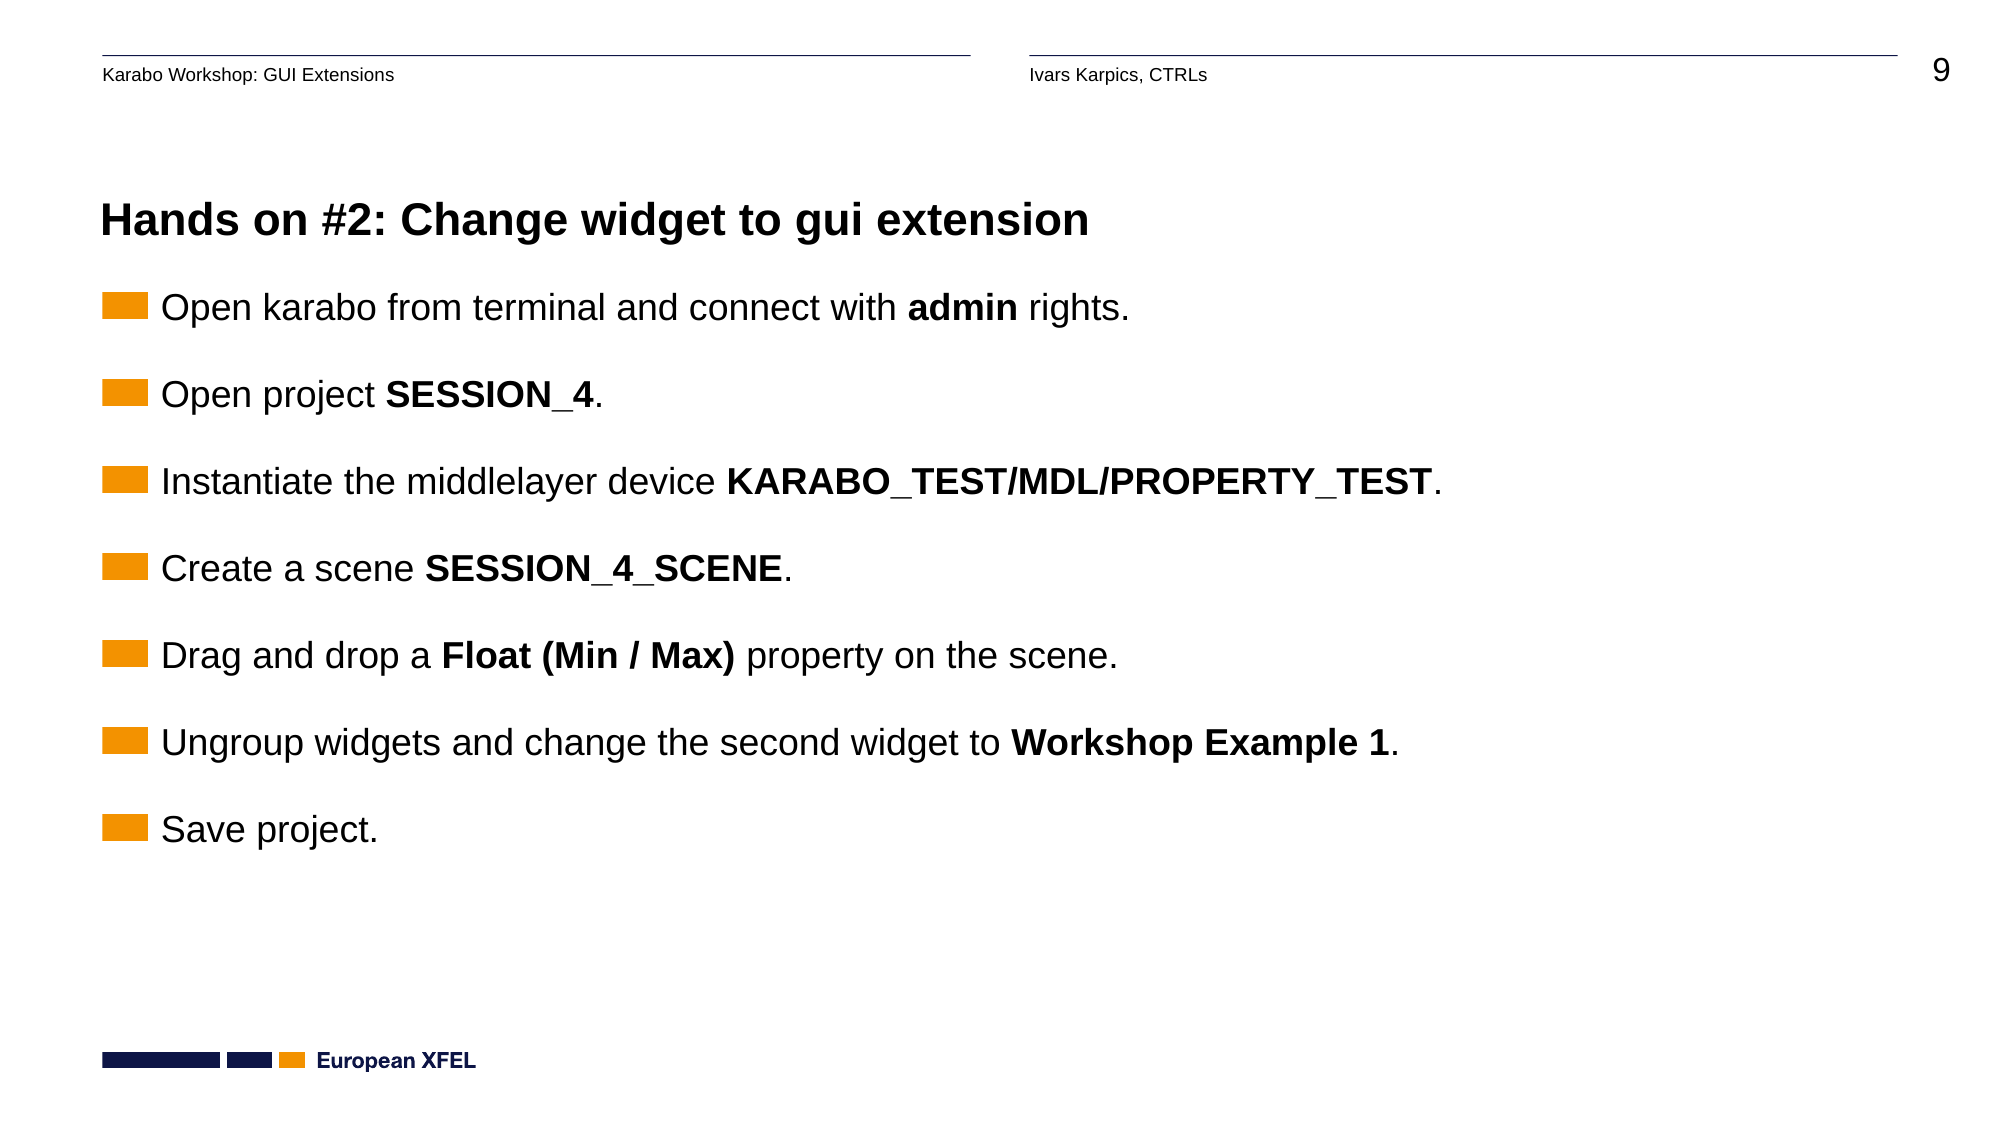

# Hands on #2: Change widget to gui extension
Open karabo from terminal and connect with admin rights.
Open project SESSION_4.
Instantiate the middlelayer device KARABO_TEST/MDL/PROPERTY_TEST.
Create a scene SESSION_4_SCENE.
Drag and drop a Float (Min / Max) property on the scene.
Ungroup widgets and change the second widget to Workshop Example 1.
Save project.